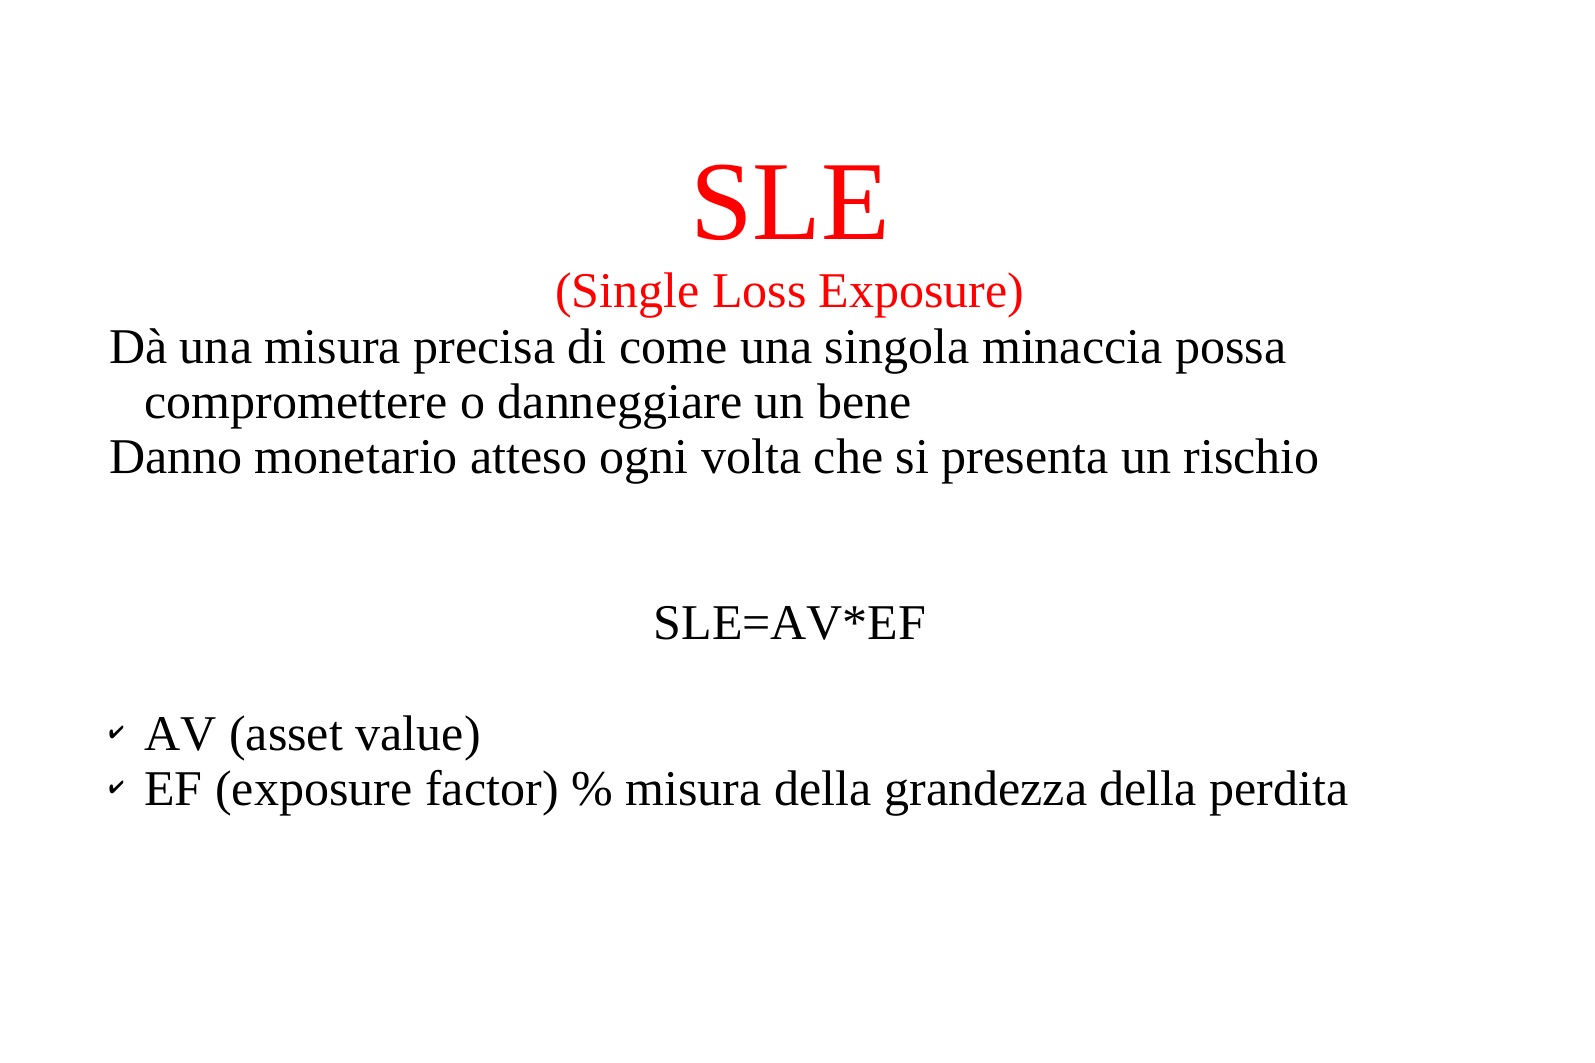

# SLE
(Single Loss Exposure)
Dà una misura precisa di come una singola minaccia possa compromettere o danneggiare un bene
Danno monetario atteso ogni volta che si presenta un rischio
SLE=AV*EF
AV (asset value)
EF (exposure factor) % misura della grandezza della perdita